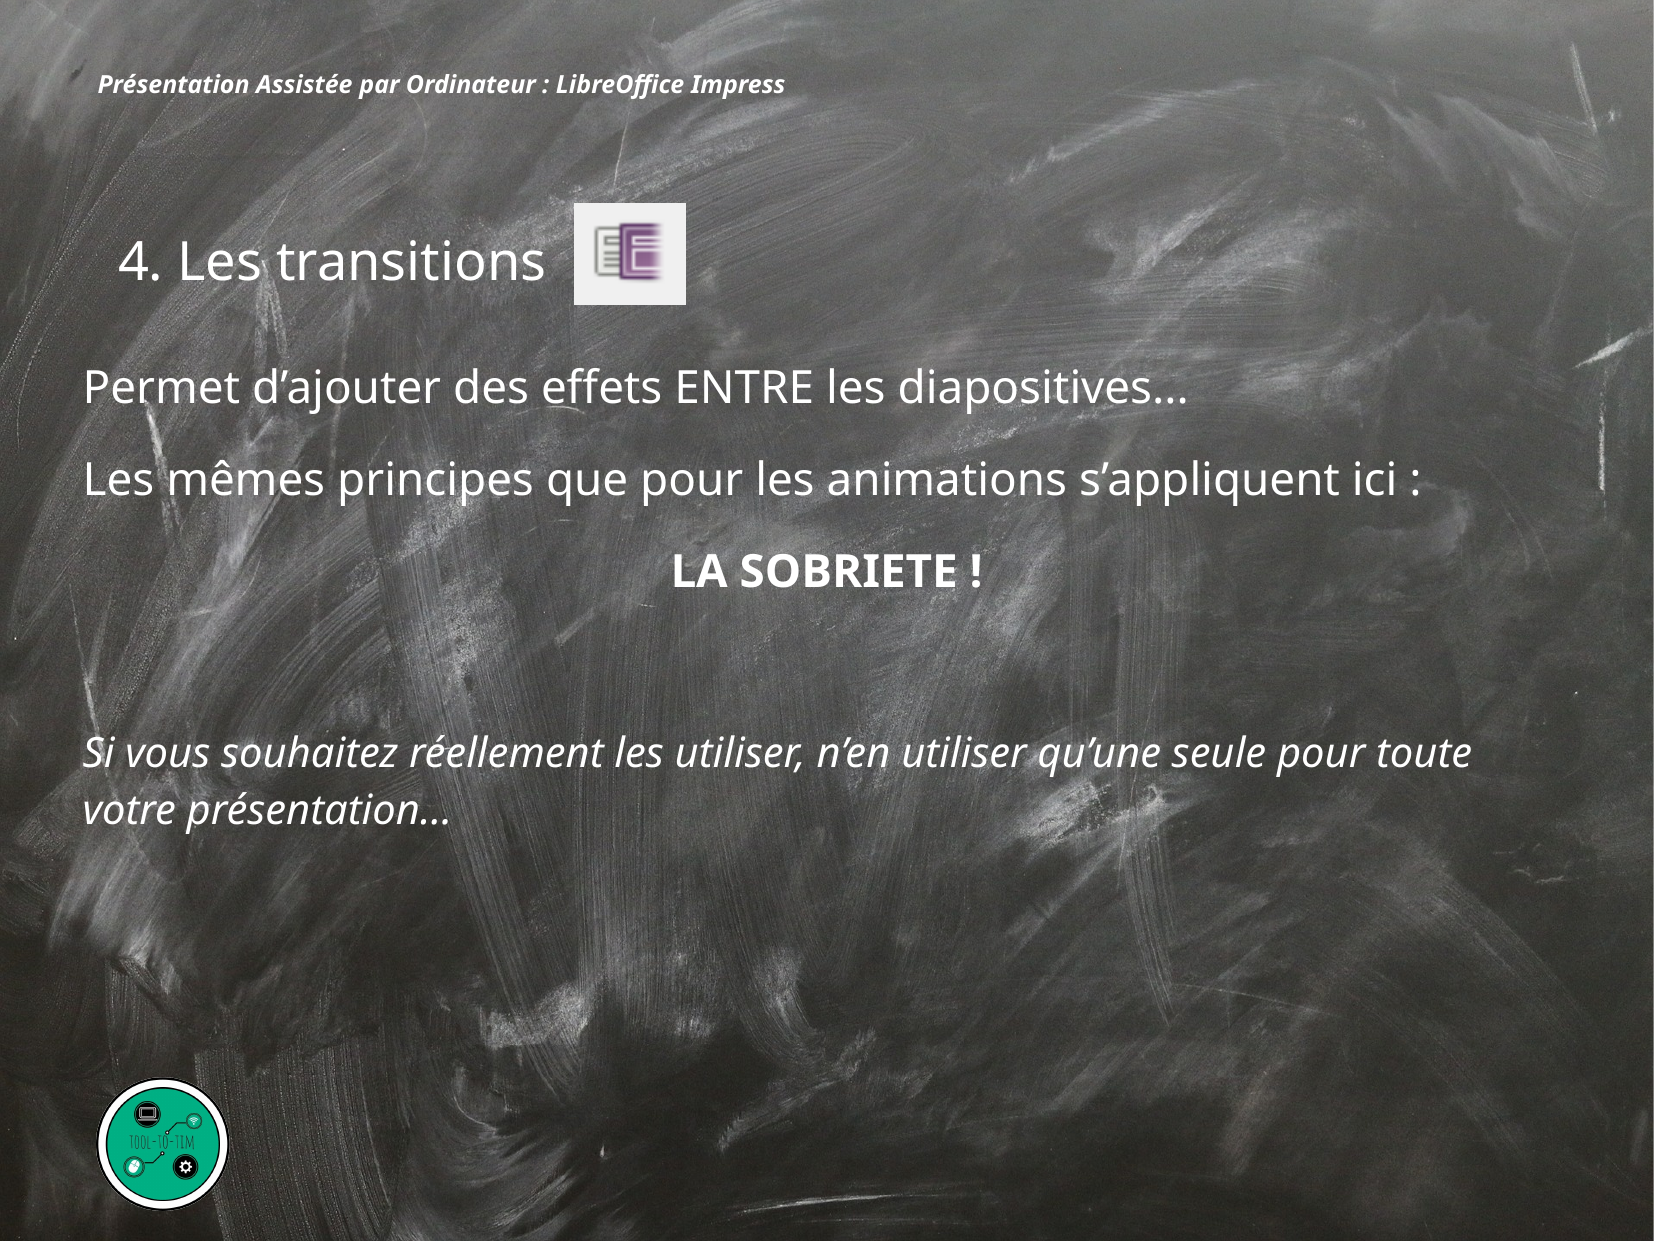

# 4. Les transitions
Permet d’ajouter des effets ENTRE les diapositives...
Les mêmes principes que pour les animations s’appliquent ici :
LA SOBRIETE !
Si vous souhaitez réellement les utiliser, n’en utiliser qu’une seule pour toute votre présentation...